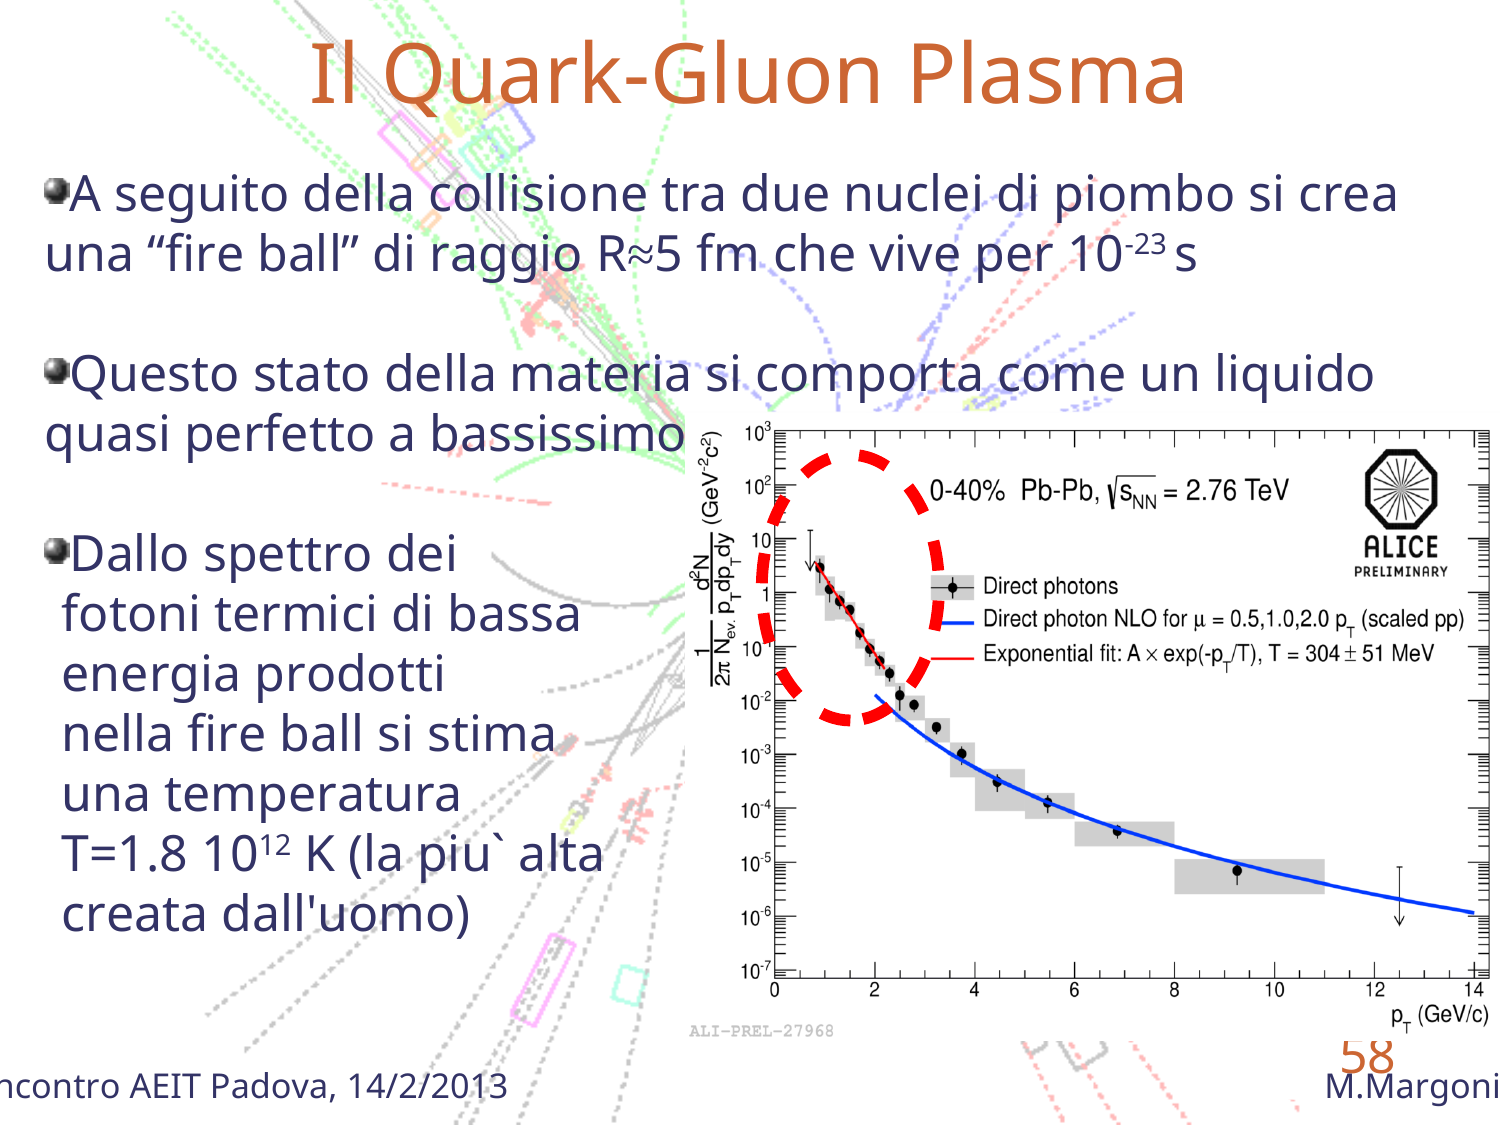

# Il Quark-Gluon Plasma
A seguito della collisione tra due nuclei di piombo si crea una “fire ball” di raggio R≈5 fm che vive per 10-23 s
Questo stato della materia si comporta come un liquido quasi perfetto a bassissimo attrito
Dallo spettro dei
fotoni termici di bassa
energia prodotti
nella fire ball si stima
una temperatura
T=1.8 1012 K (la piu` alta
creata dall'uomo)
58